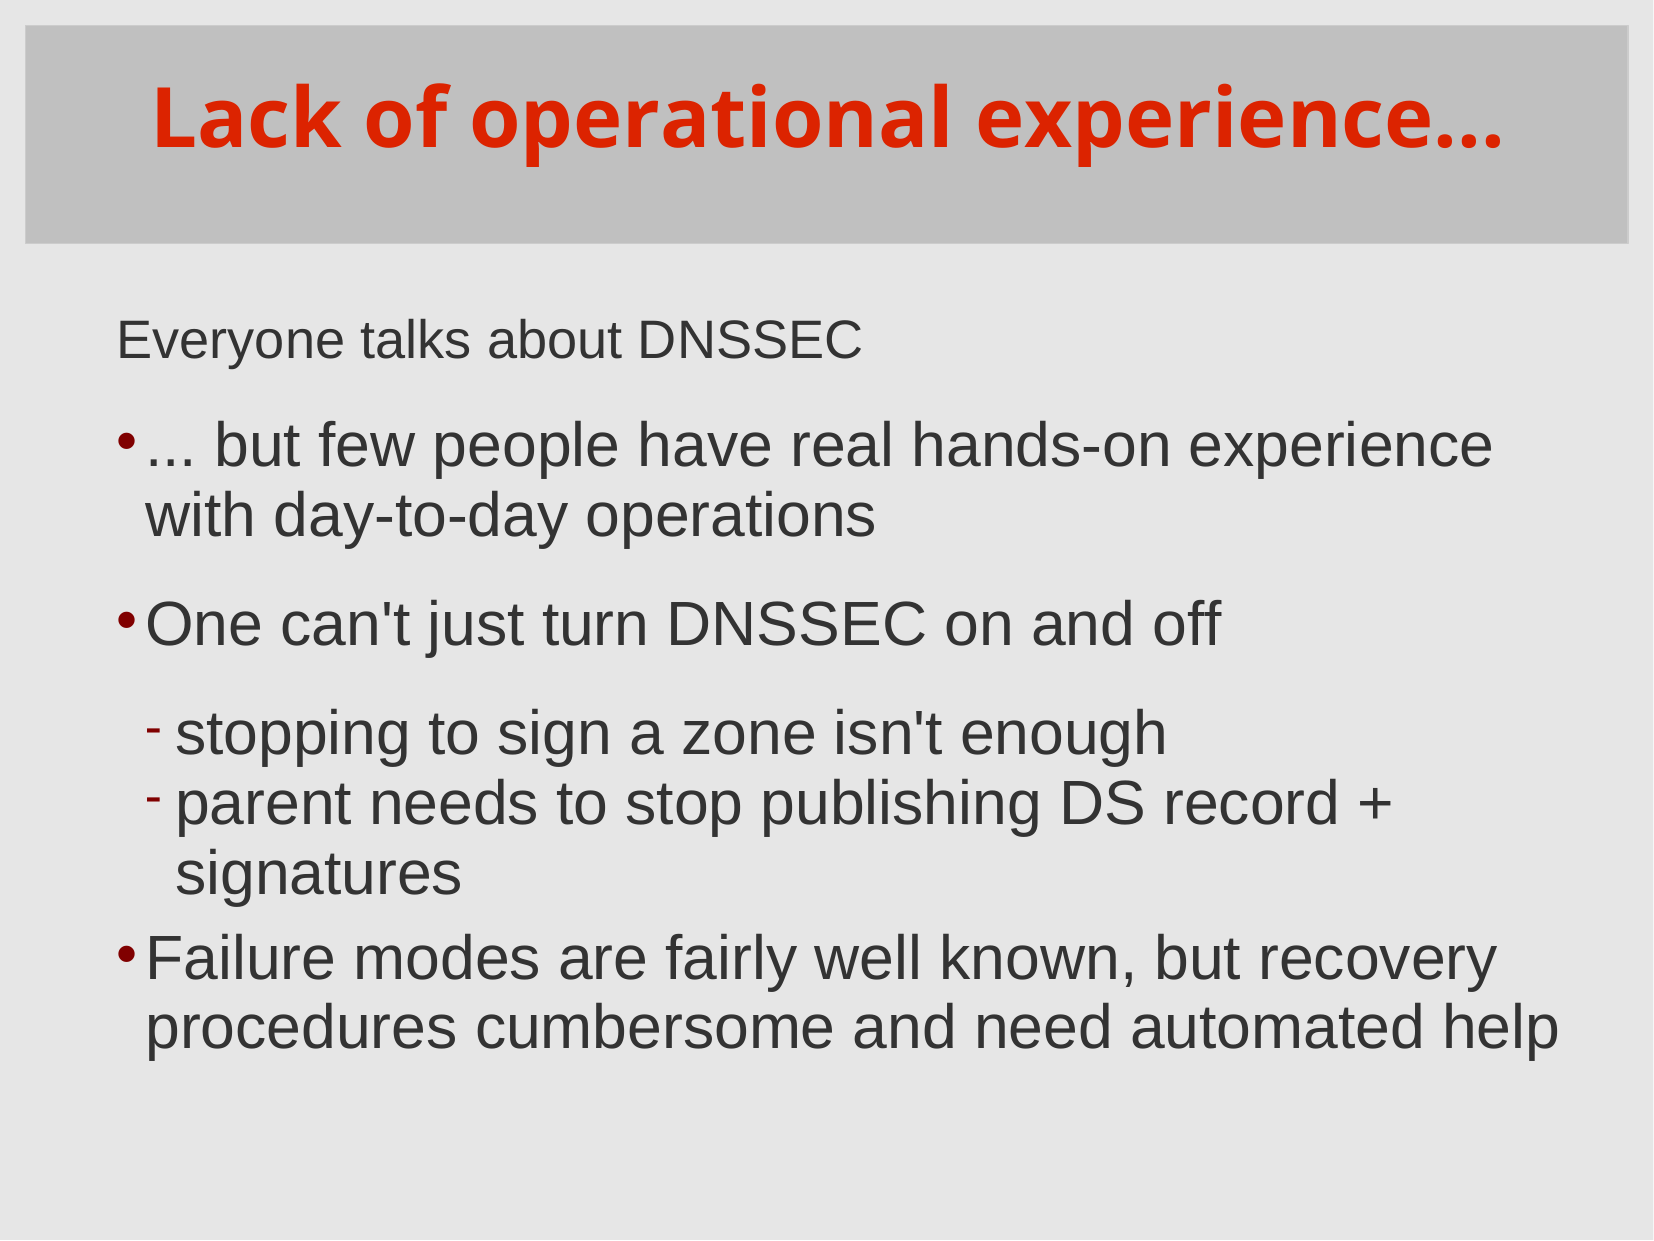

# Lack of operational experience...
Everyone talks about DNSSEC
... but few people have real hands-on experience with day-to-day operations
One can't just turn DNSSEC on and off
stopping to sign a zone isn't enough
parent needs to stop publishing DS record + signatures
Failure modes are fairly well known, but recovery procedures cumbersome and need automated help